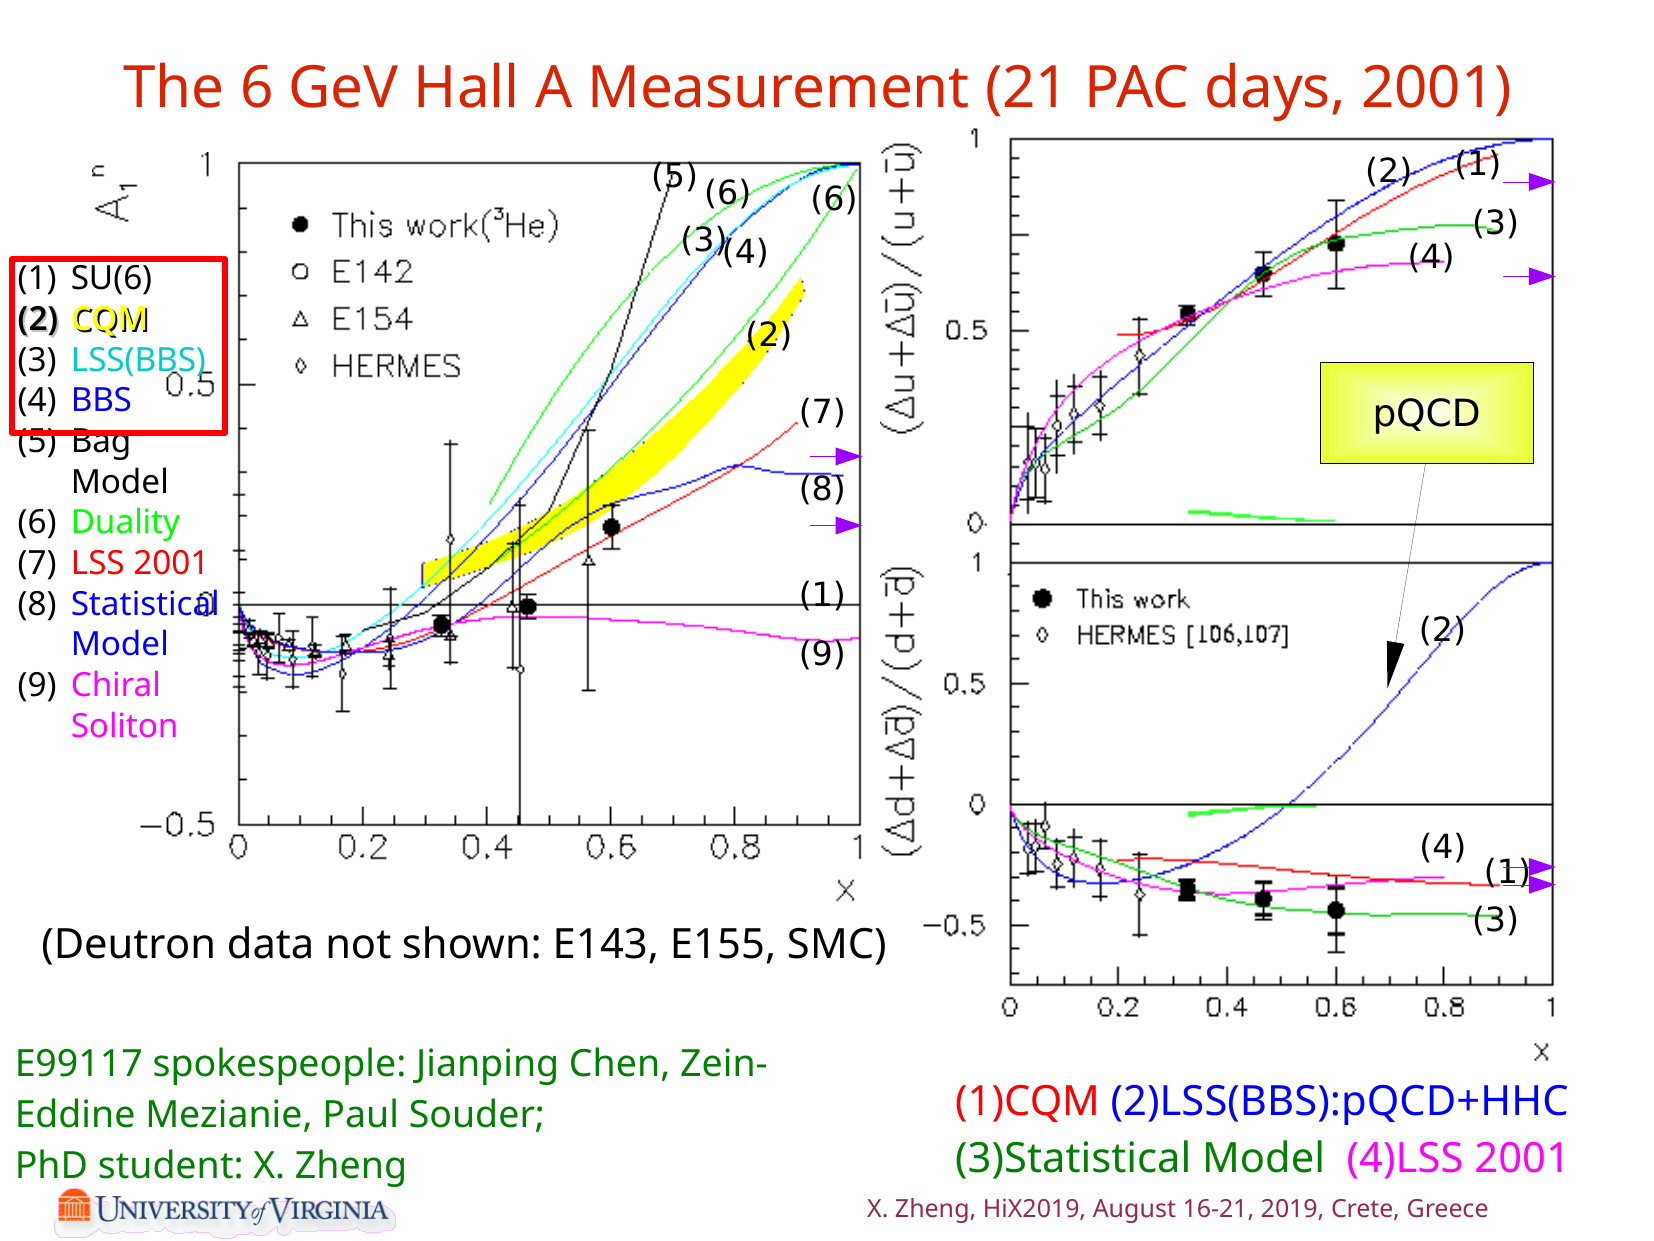

# The 6 GeV Hall A Measurement (21 PAC days, 2001)
(1)
(2)
(5)
(6)
(6)
(3)
(3)
(4)
(4)
SU(6)
CQM
LSS(BBS)
BBS
Bag Model
Duality
LSS 2001
Statistical Model
Chiral Soliton
(2)
pQCD
(7)
(8)
(1)
(2)
(9)
(4)
(1)
(3)
(Deutron data not shown: E143, E155, SMC)
E99117 spokespeople: Jianping Chen, Zein-Eddine Mezianie, Paul Souder;
PhD student: X. Zheng
(1)CQM (2)LSS(BBS):pQCD+HHC
(3)Statistical Model (4)LSS 2001